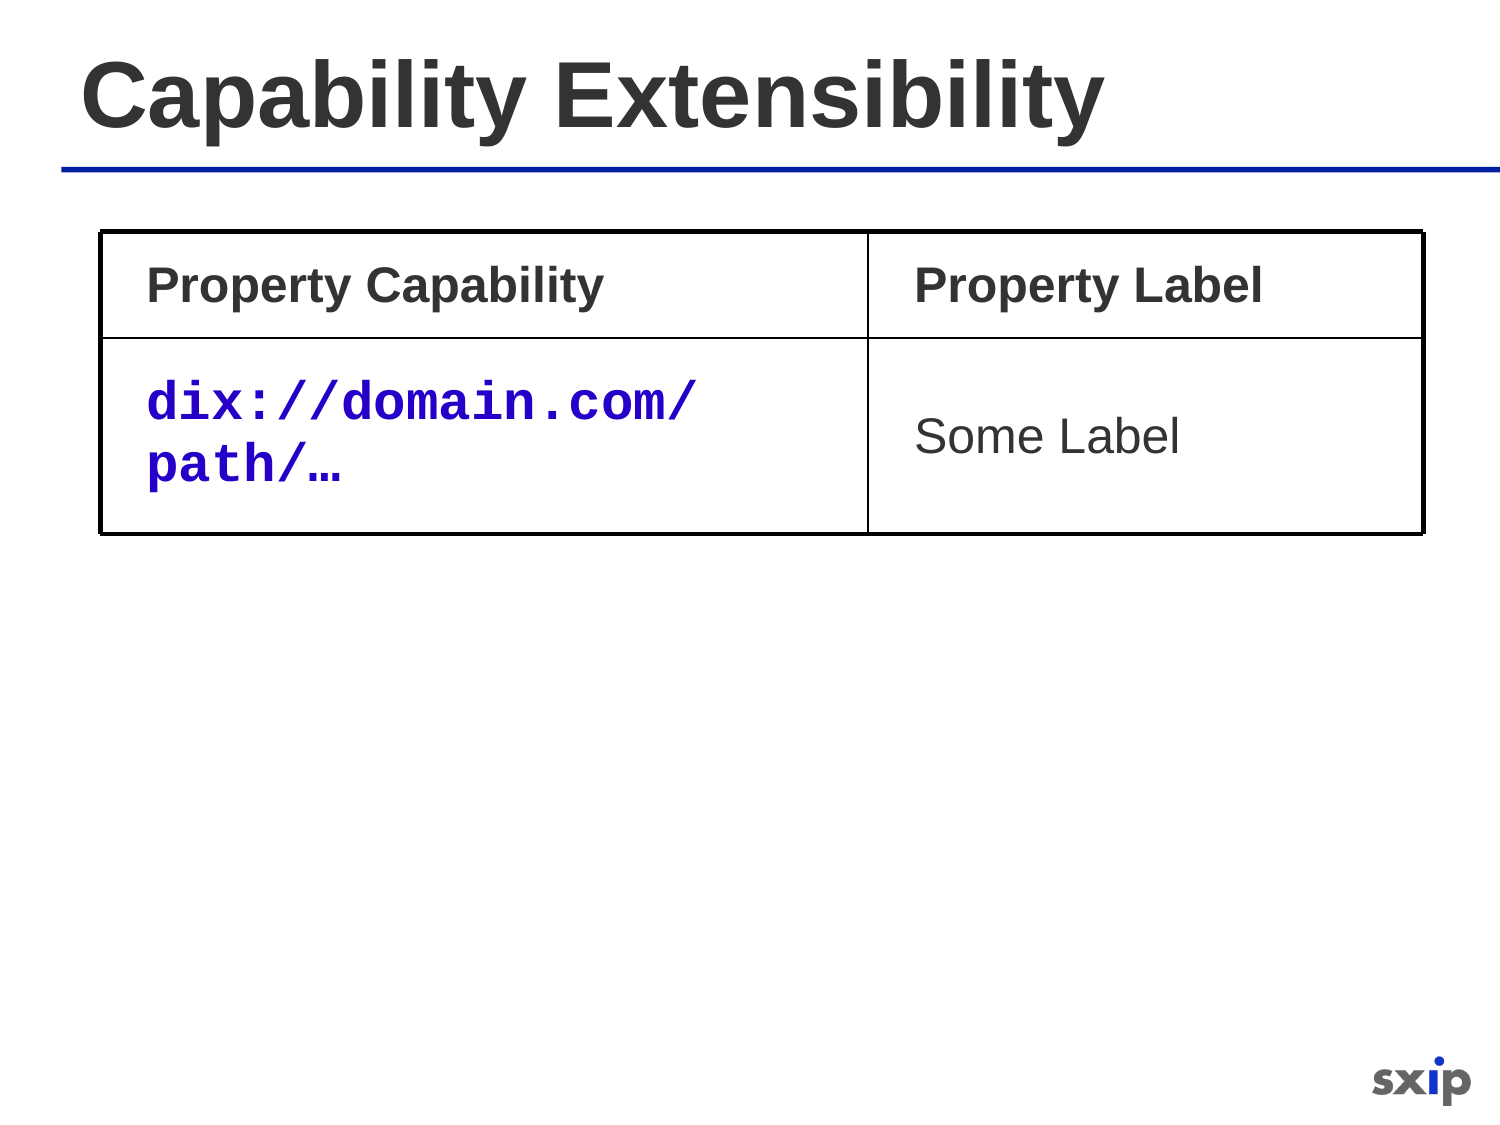

# Capability Extensibility
Property Capability
Property Label
dix://domain.com/path/…
Some Label